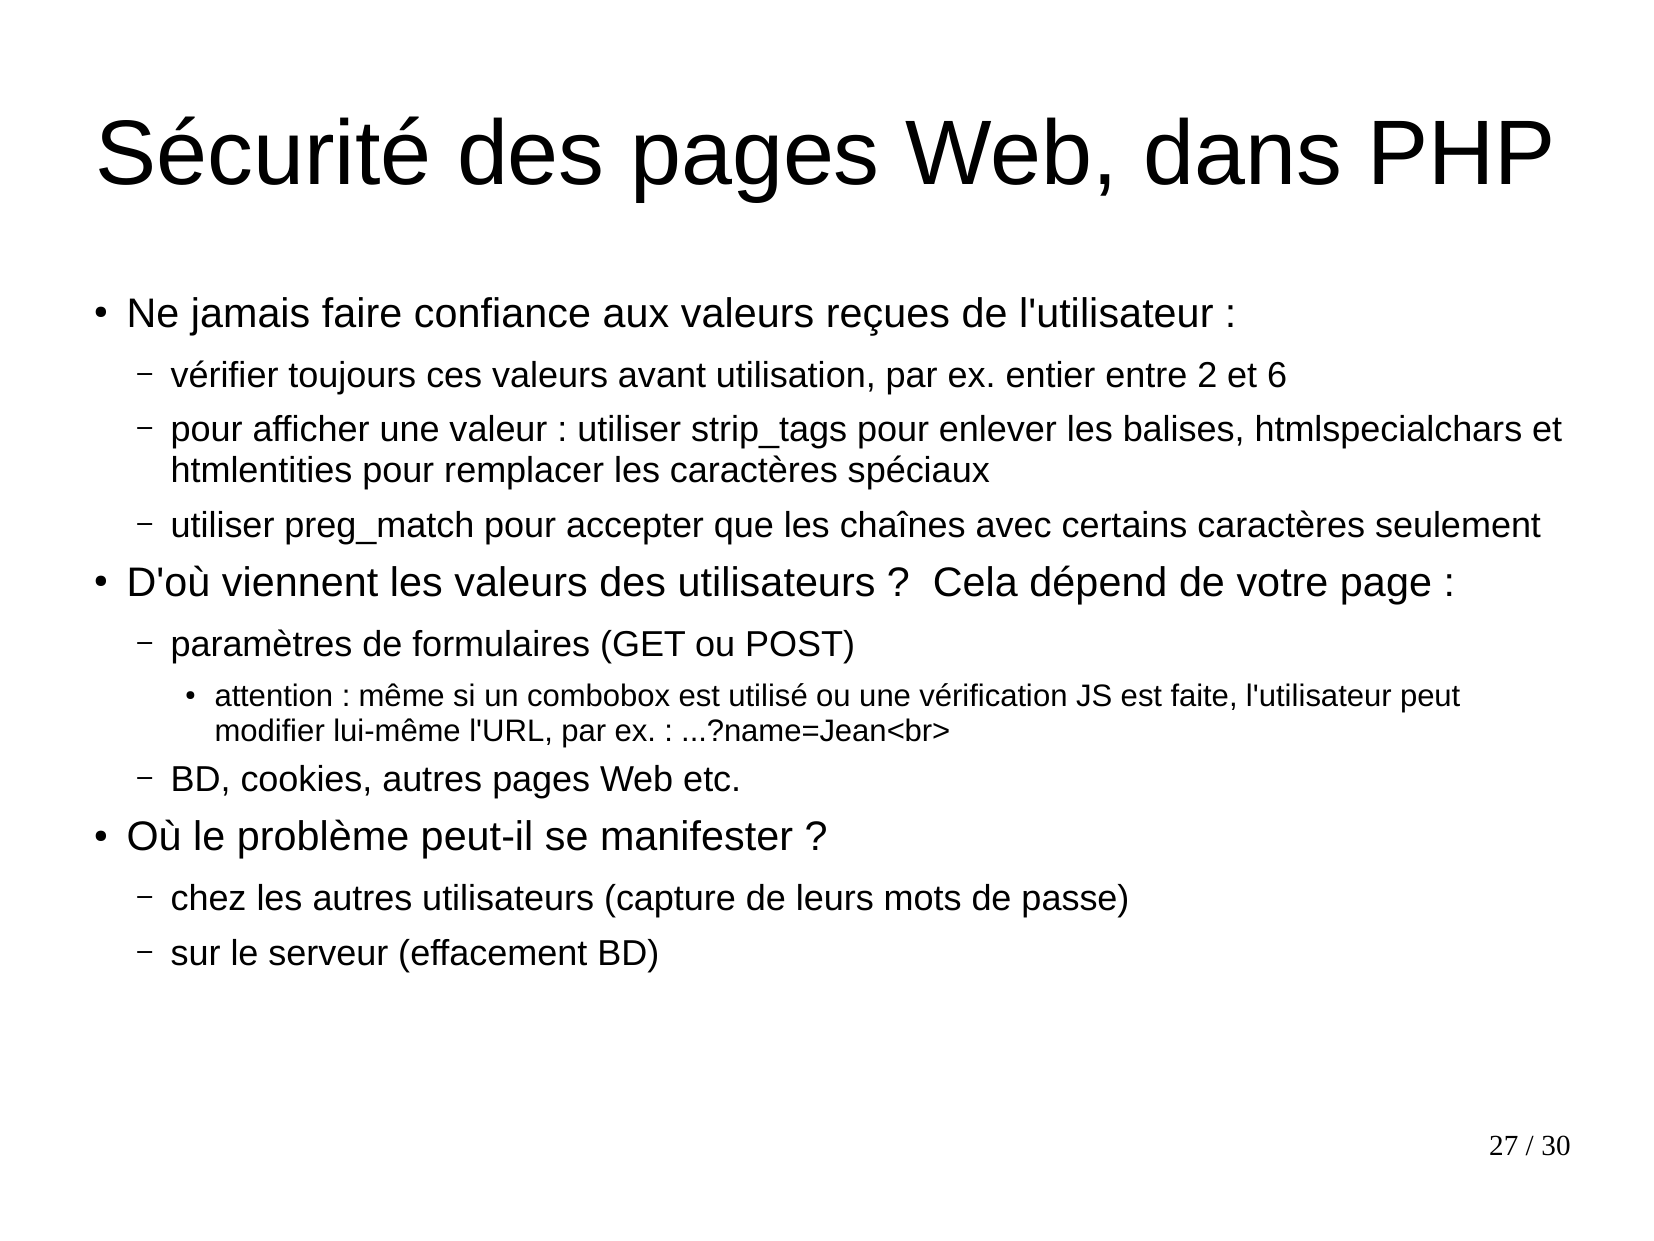

# Sécurité des pages Web, dans PHP
Ne jamais faire confiance aux valeurs reçues de l'utilisateur :
vérifier toujours ces valeurs avant utilisation, par ex. entier entre 2 et 6
pour afficher une valeur : utiliser strip_tags pour enlever les balises, htmlspecialchars et htmlentities pour remplacer les caractères spéciaux
utiliser preg_match pour accepter que les chaînes avec certains caractères seulement
D'où viennent les valeurs des utilisateurs ? Cela dépend de votre page :
paramètres de formulaires (GET ou POST)
attention : même si un combobox est utilisé ou une vérification JS est faite, l'utilisateur peut modifier lui-même l'URL, par ex. : ...?name=Jean<br>
BD, cookies, autres pages Web etc.
Où le problème peut-il se manifester ?
chez les autres utilisateurs (capture de leurs mots de passe)
sur le serveur (effacement BD)
27